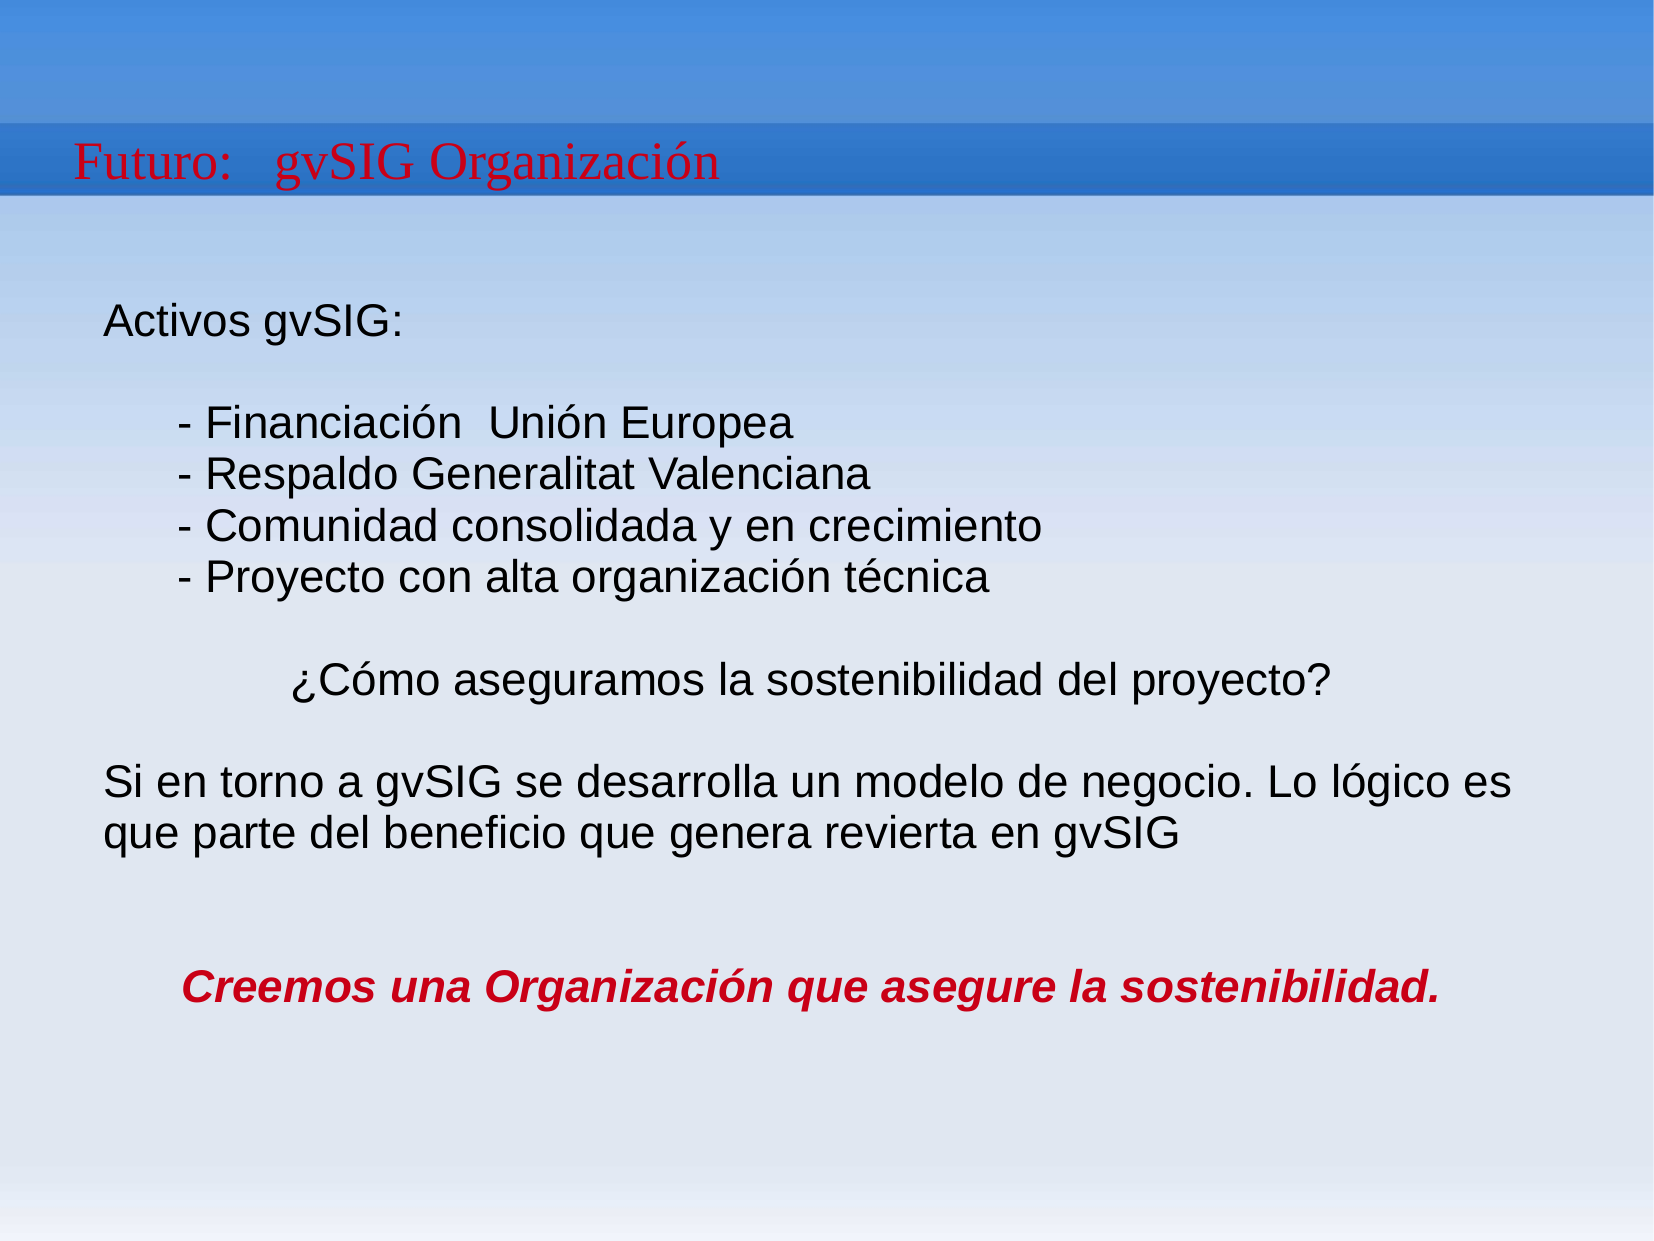

Futuro: gvSIG Organización
Activos gvSIG:
	- Financiación Unión Europea
	- Respaldo Generalitat Valenciana
	- Comunidad consolidada y en crecimiento
	- Proyecto con alta organización técnica
¿Cómo aseguramos la sostenibilidad del proyecto?
Si en torno a gvSIG se desarrolla un modelo de negocio. Lo lógico es que parte del beneficio que genera revierta en gvSIG
Creemos una Organización que asegure la sostenibilidad.